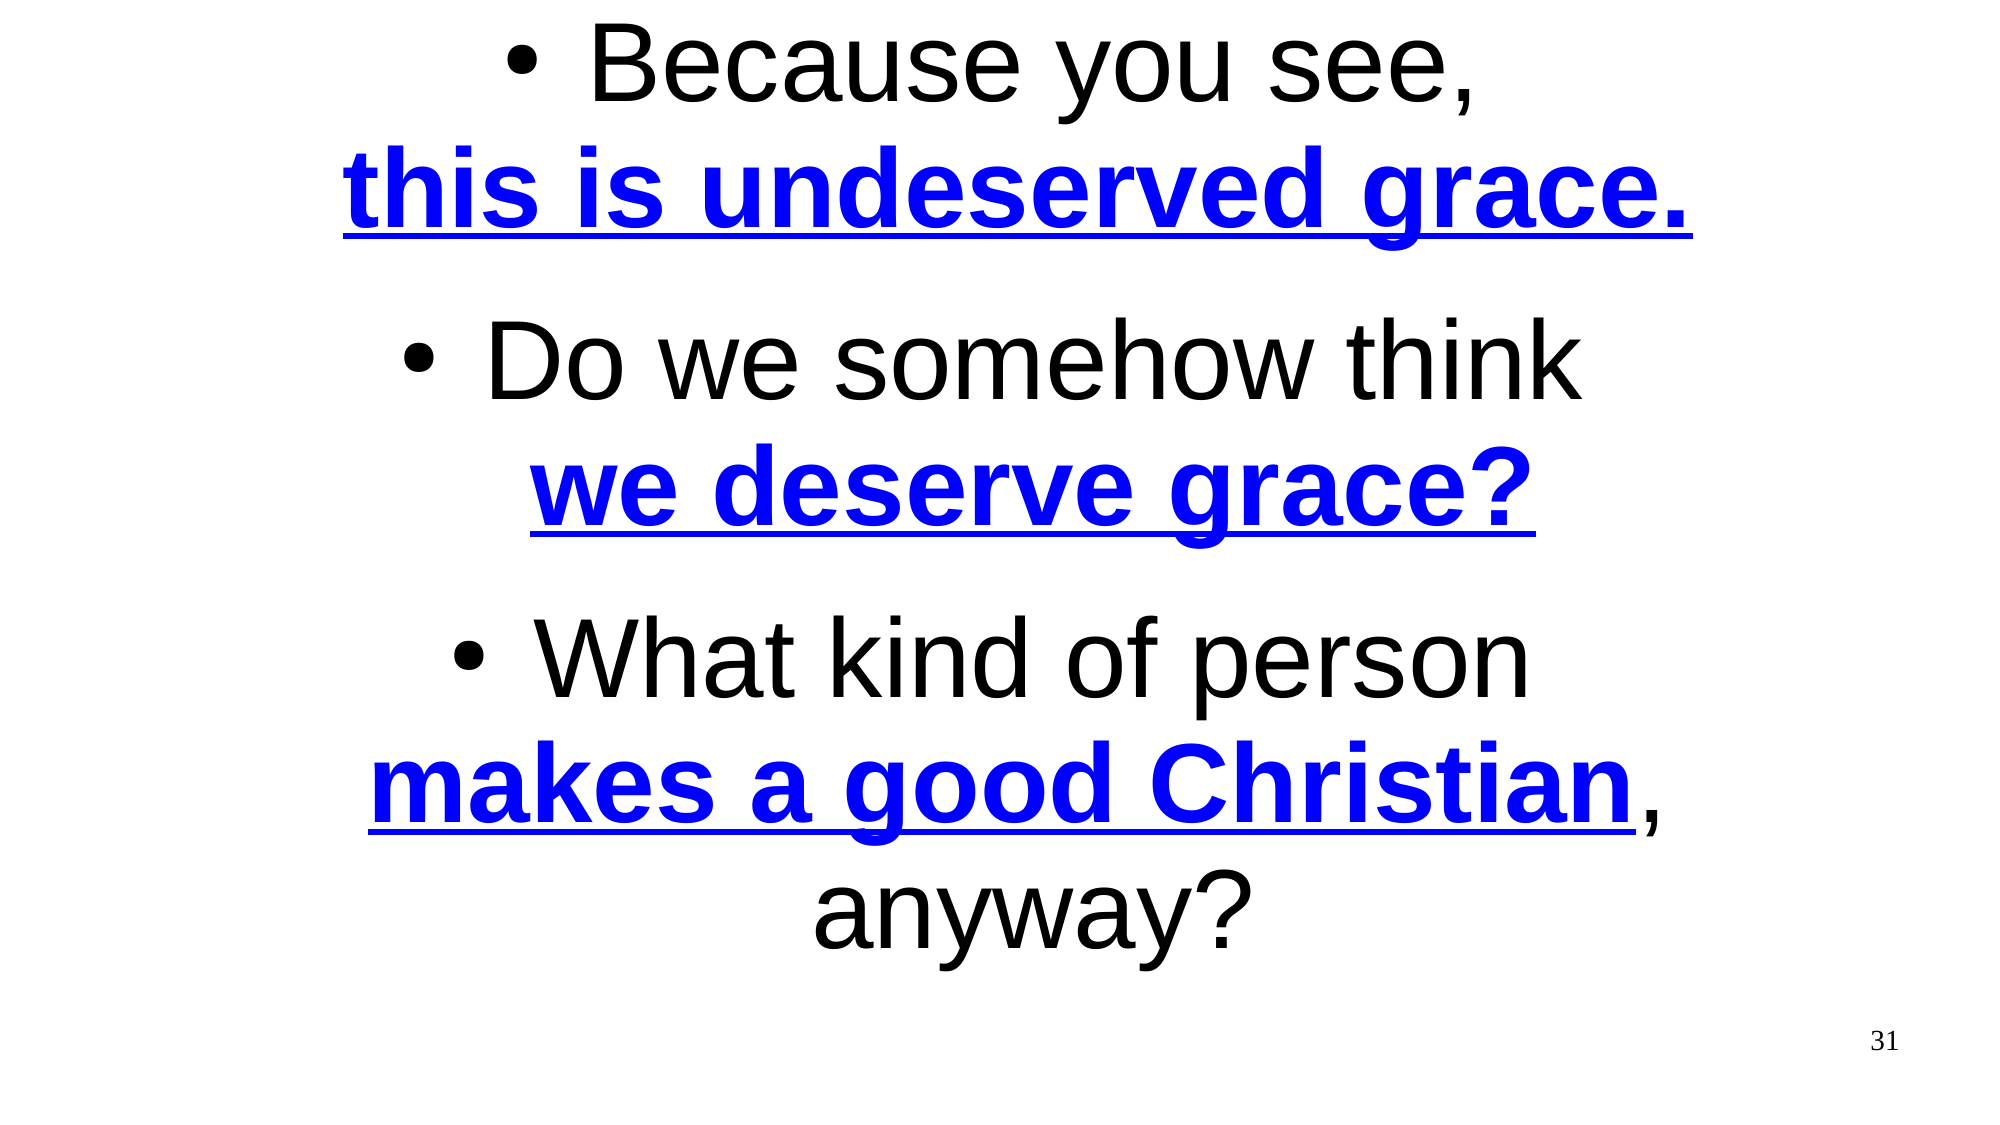

# Because you see, this is undeserved grace.
 Do we somehow think
we deserve grace?
 What kind of person
makes a good Christian,
anyway?
31